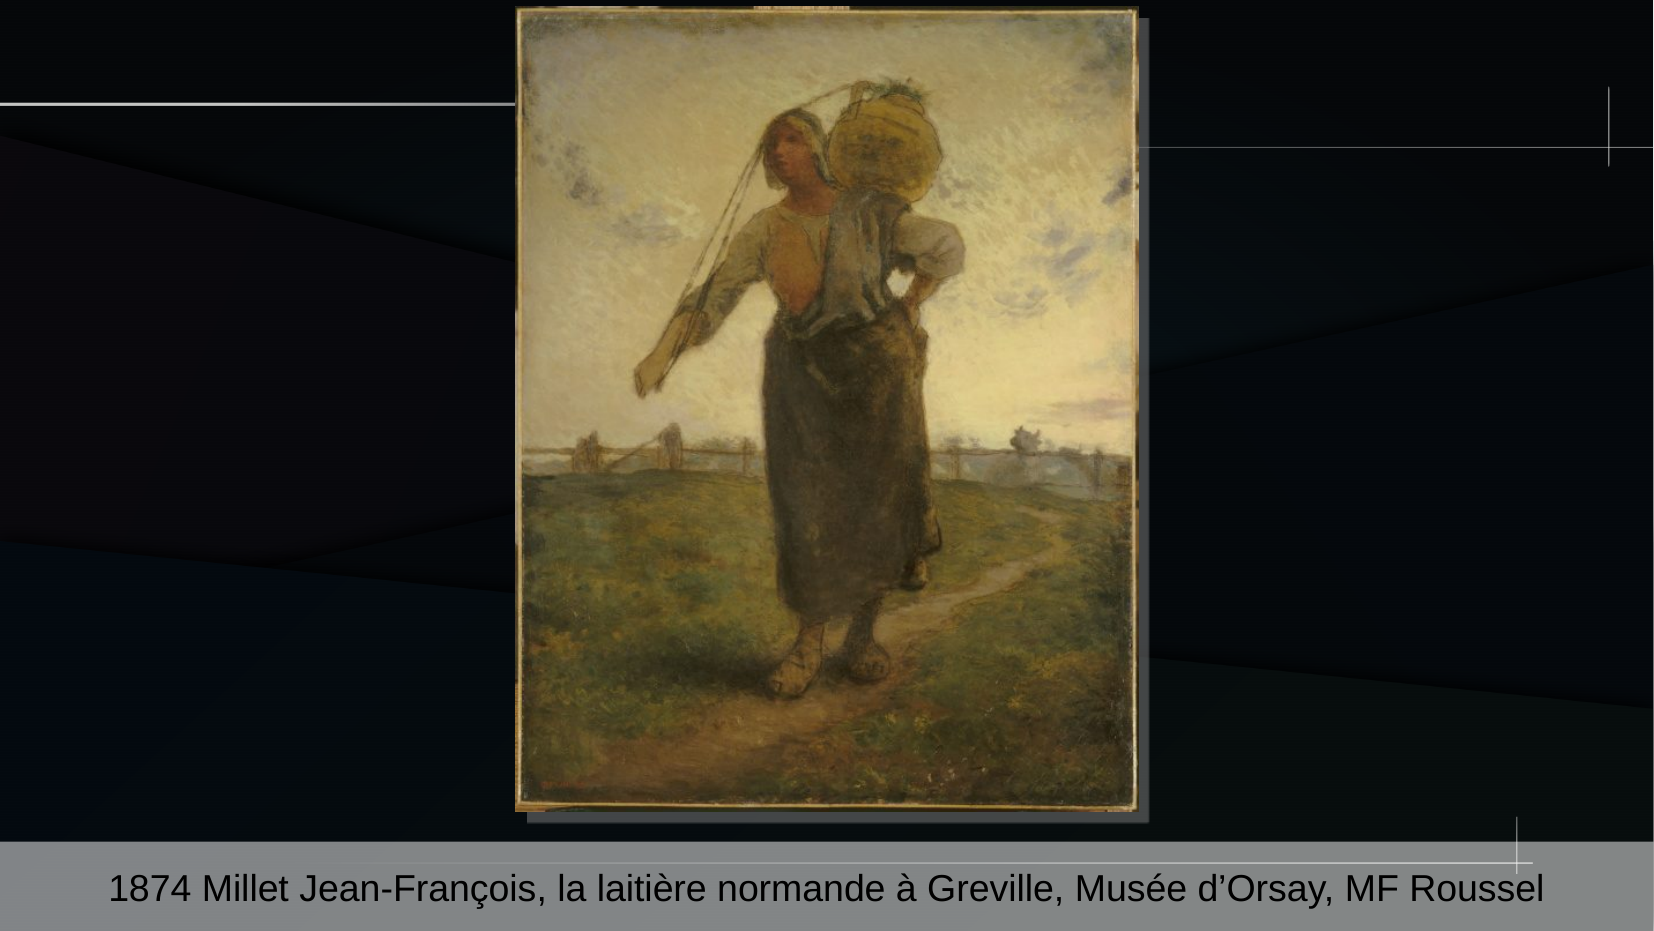

1874 Millet Jean-François, la laitière normande à Greville, Musée d’Orsay, MF Roussel